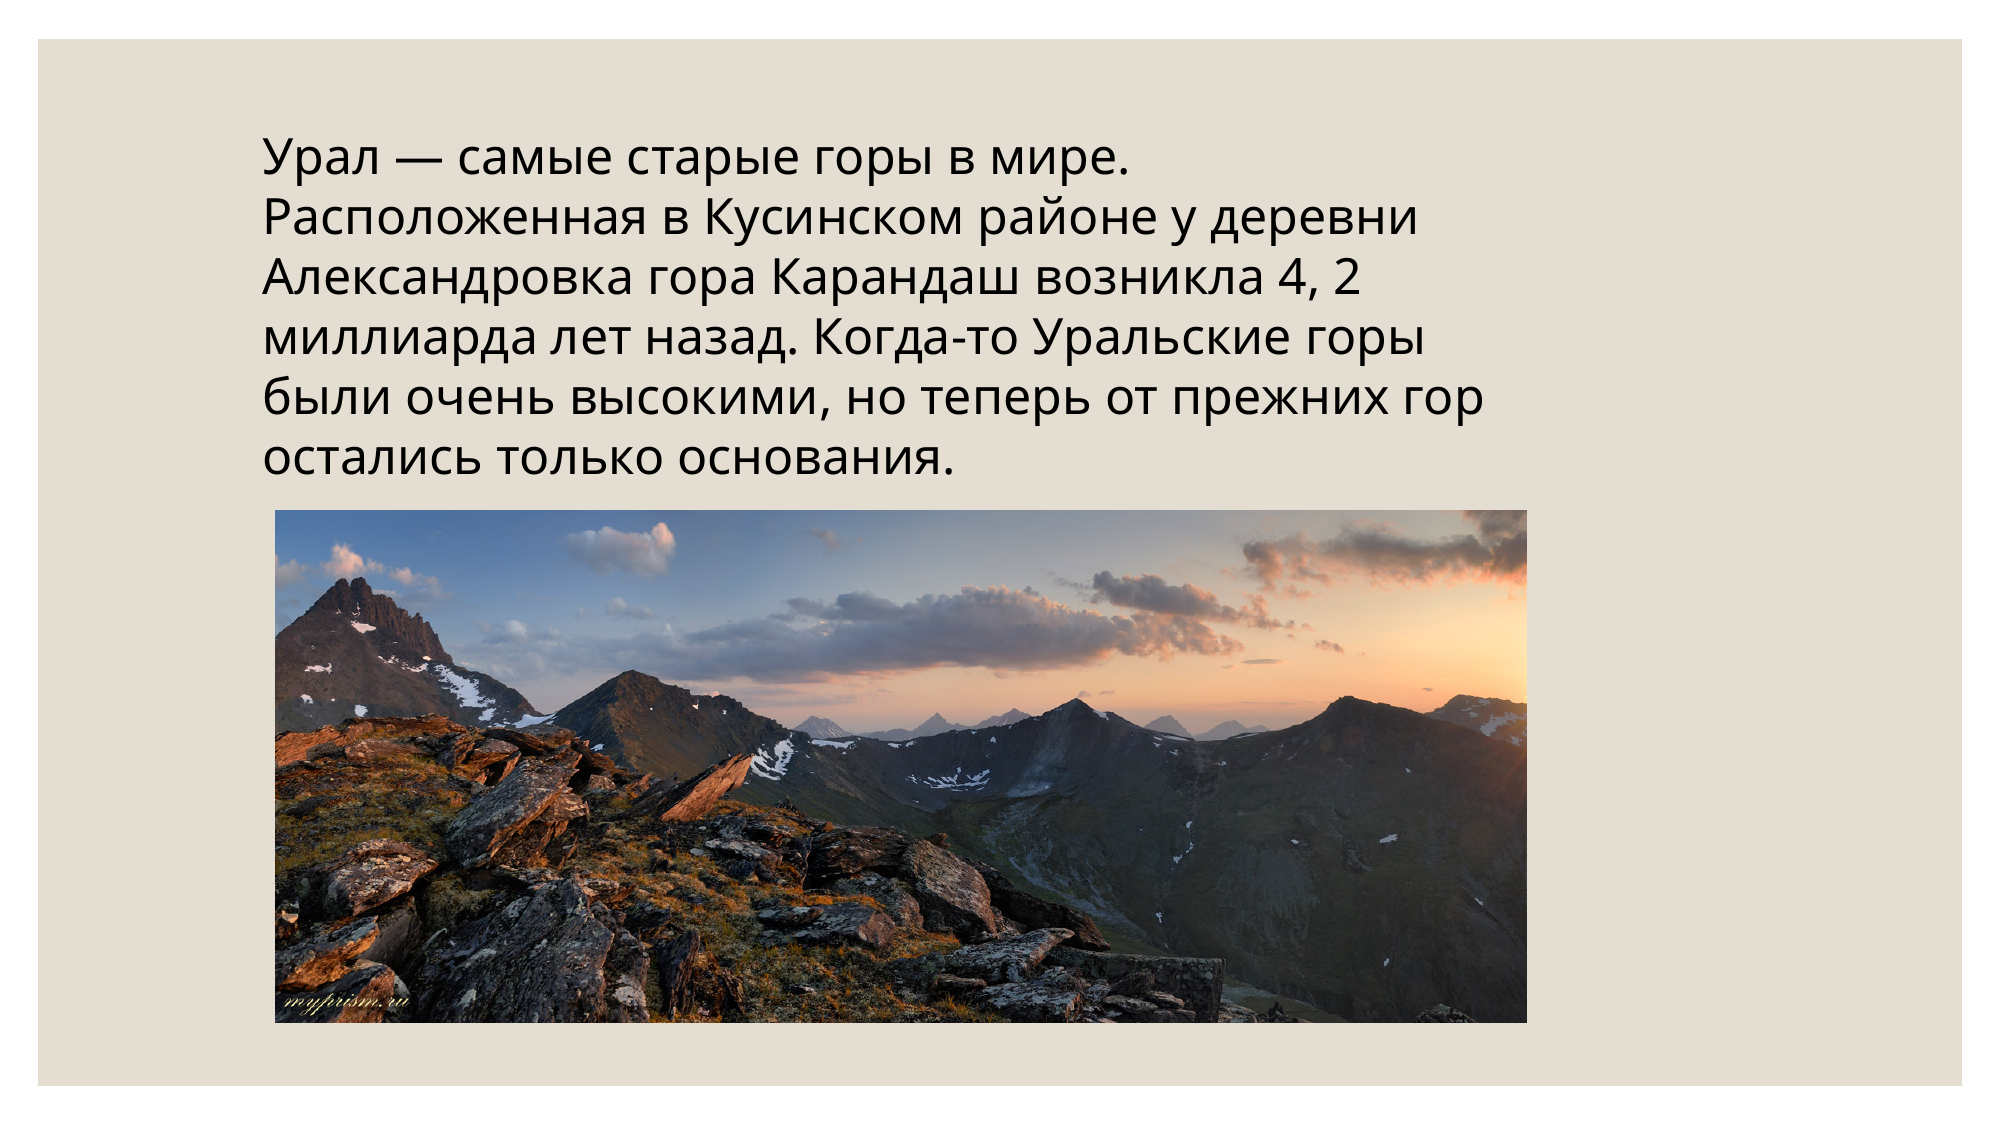

# Урал — самые старые горы в мире. Расположенная в Кусинском районе у деревни Александровка гора Карандаш возникла 4, 2 миллиарда лет назад. Когда-то Уральские горы были очень высокими, но теперь от прежних гор остались только основания.